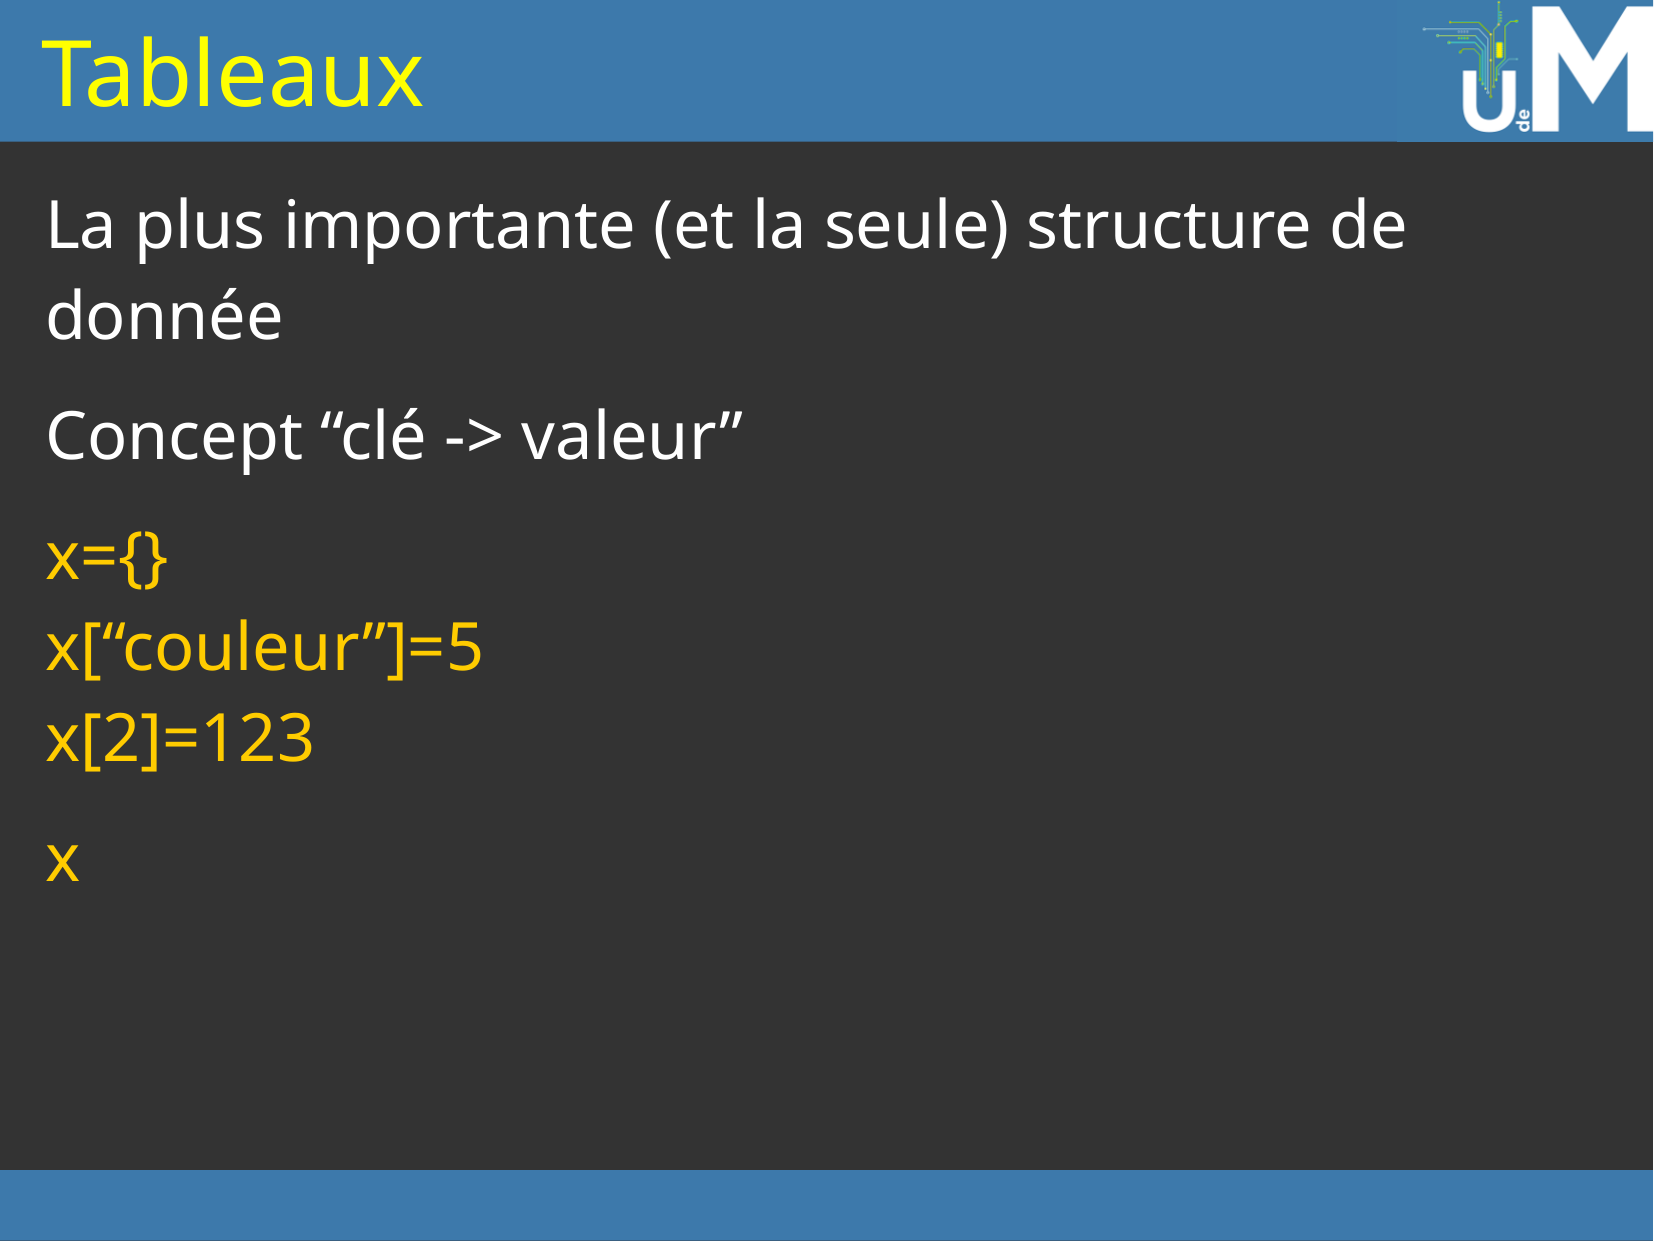

# Tableaux
La plus importante (et la seule) structure de donnée
Concept “clé -> valeur”
x={}
x[“couleur”]=5
x[2]=123
x